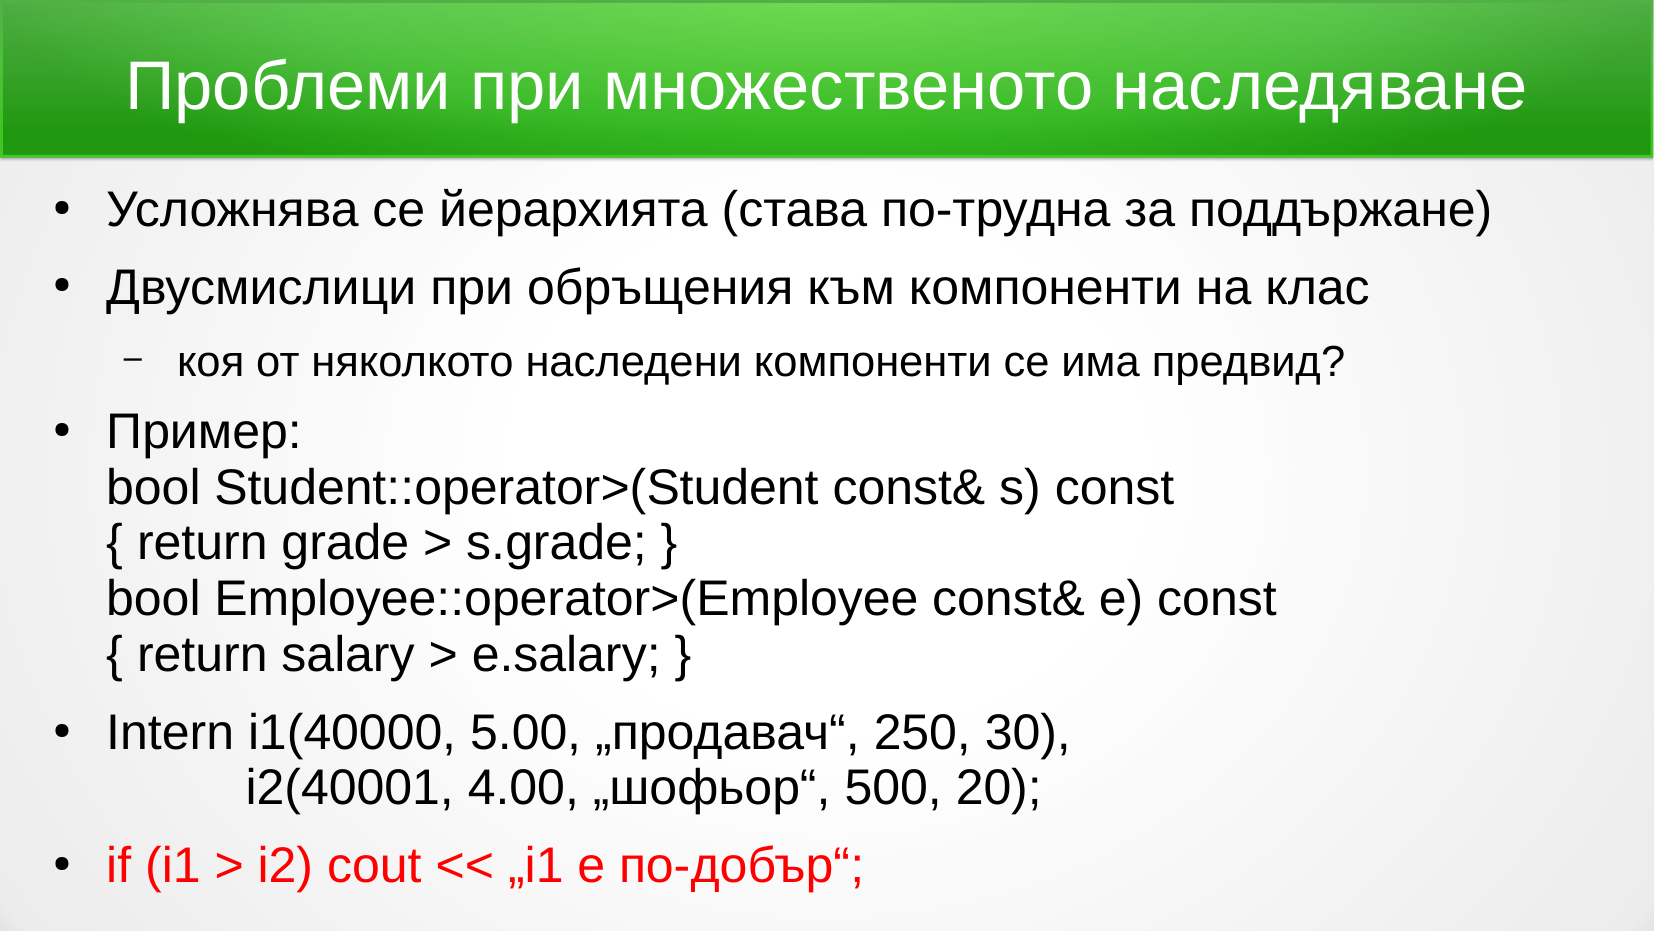

# Проблеми при множественото наследяване
Усложнява се йерархията (става по-трудна за поддържане)
Двусмислици при обръщения към компоненти на клас
коя от няколкото наследени компоненти се има предвид?
Пример:
bool Student::operator>(Student const& s) const
{ return grade > s.grade; }
bool Employee::operator>(Employee const& e) const
{ return salary > e.salary; }
Intern i1(40000, 5.00, „продавач“, 250, 30),
 i2(40001, 4.00, „шофьор“, 500, 20);
if (i1 > i2) cout << „i1 е по-добър“;